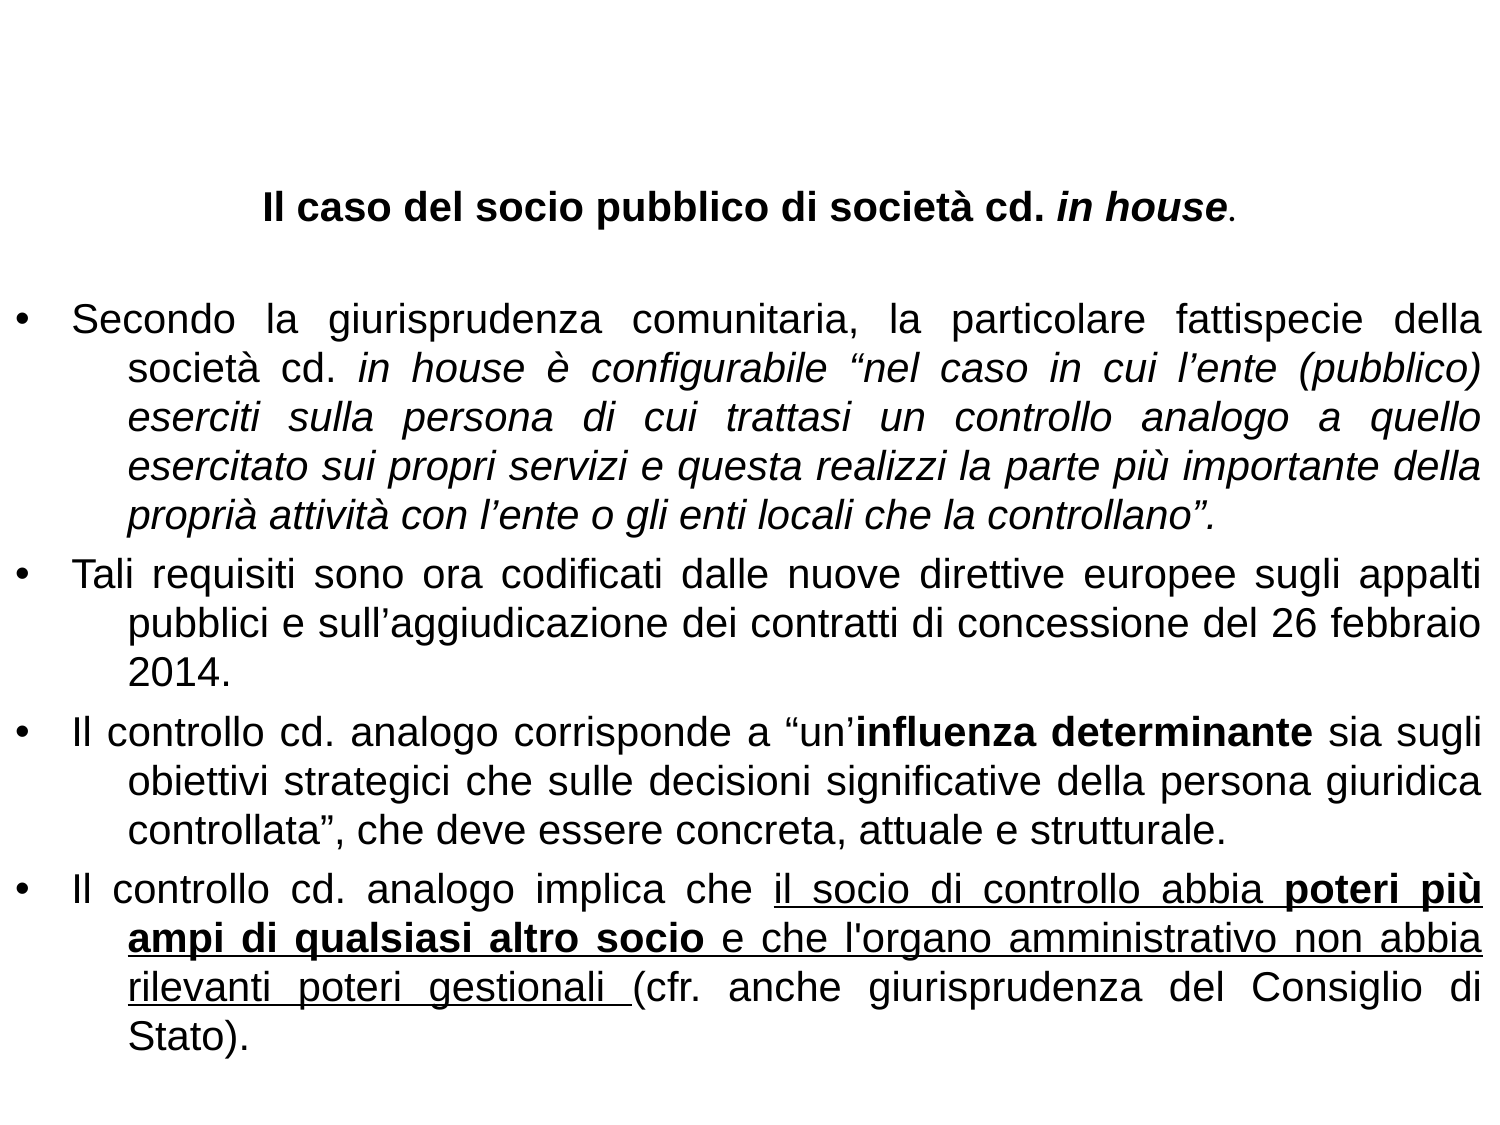

# Il caso del socio pubblico di società cd. in house.
Secondo la giurisprudenza comunitaria, la particolare fattispecie della società cd. in house è configurabile “nel caso in cui l’ente (pubblico) eserciti sulla persona di cui trattasi un controllo analogo a quello esercitato sui propri servizi e questa realizzi la parte più importante della proprià attività con l’ente o gli enti locali che la controllano”.
Tali requisiti sono ora codificati dalle nuove direttive europee sugli appalti pubblici e sull’aggiudicazione dei contratti di concessione del 26 febbraio 2014.
Il controllo cd. analogo corrisponde a “un’influenza determinante sia sugli obiettivi strategici che sulle decisioni significative della persona giuridica controllata”, che deve essere concreta, attuale e strutturale.
Il controllo cd. analogo implica che il socio di controllo abbia poteri più ampi di qualsiasi altro socio e che l'organo amministrativo non abbia rilevanti poteri gestionali (cfr. anche giurisprudenza del Consiglio di Stato).